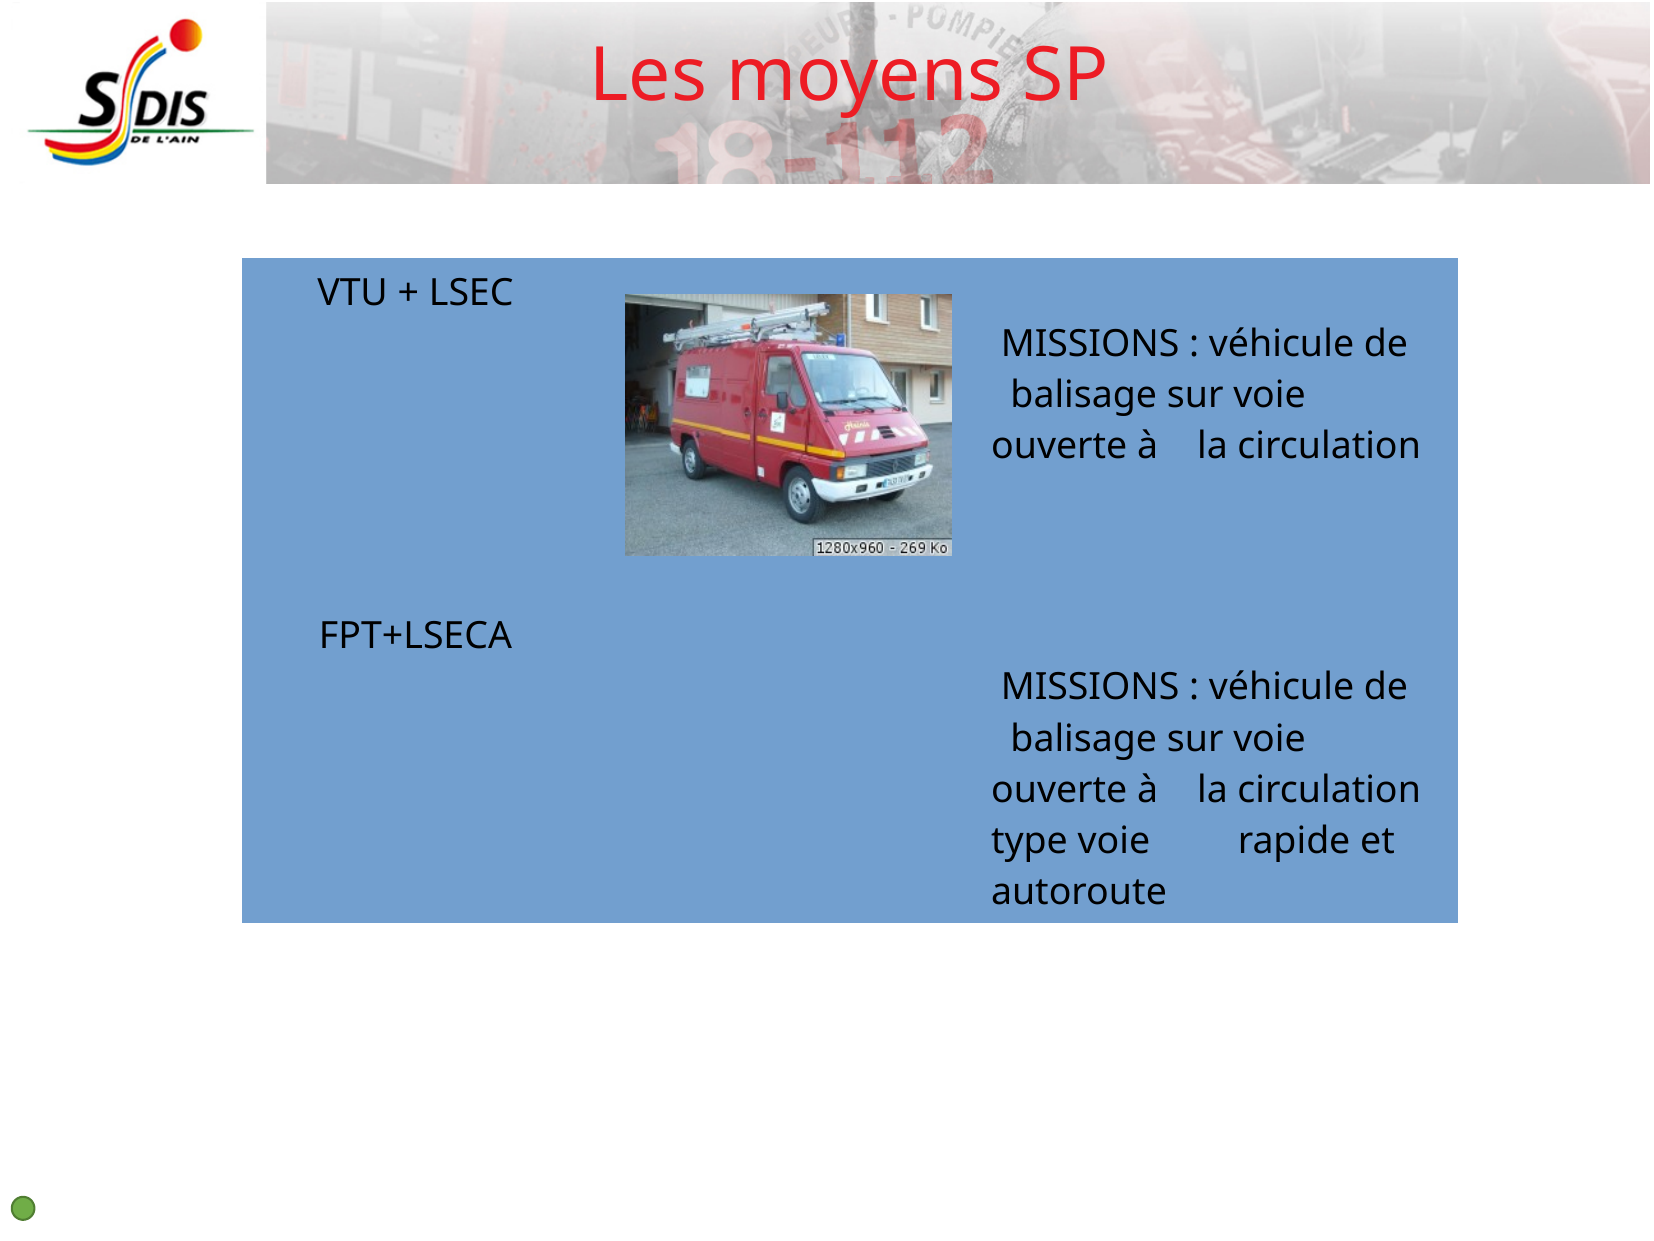

# Les moyens SP
| VTU + LSEC | | MISSIONS : véhicule de balisage sur voie ouverte à la circulation |
| --- | --- | --- |
| FPT+LSECA | | MISSIONS : véhicule de balisage sur voie ouverte à la circulation type voie rapide et autoroute |